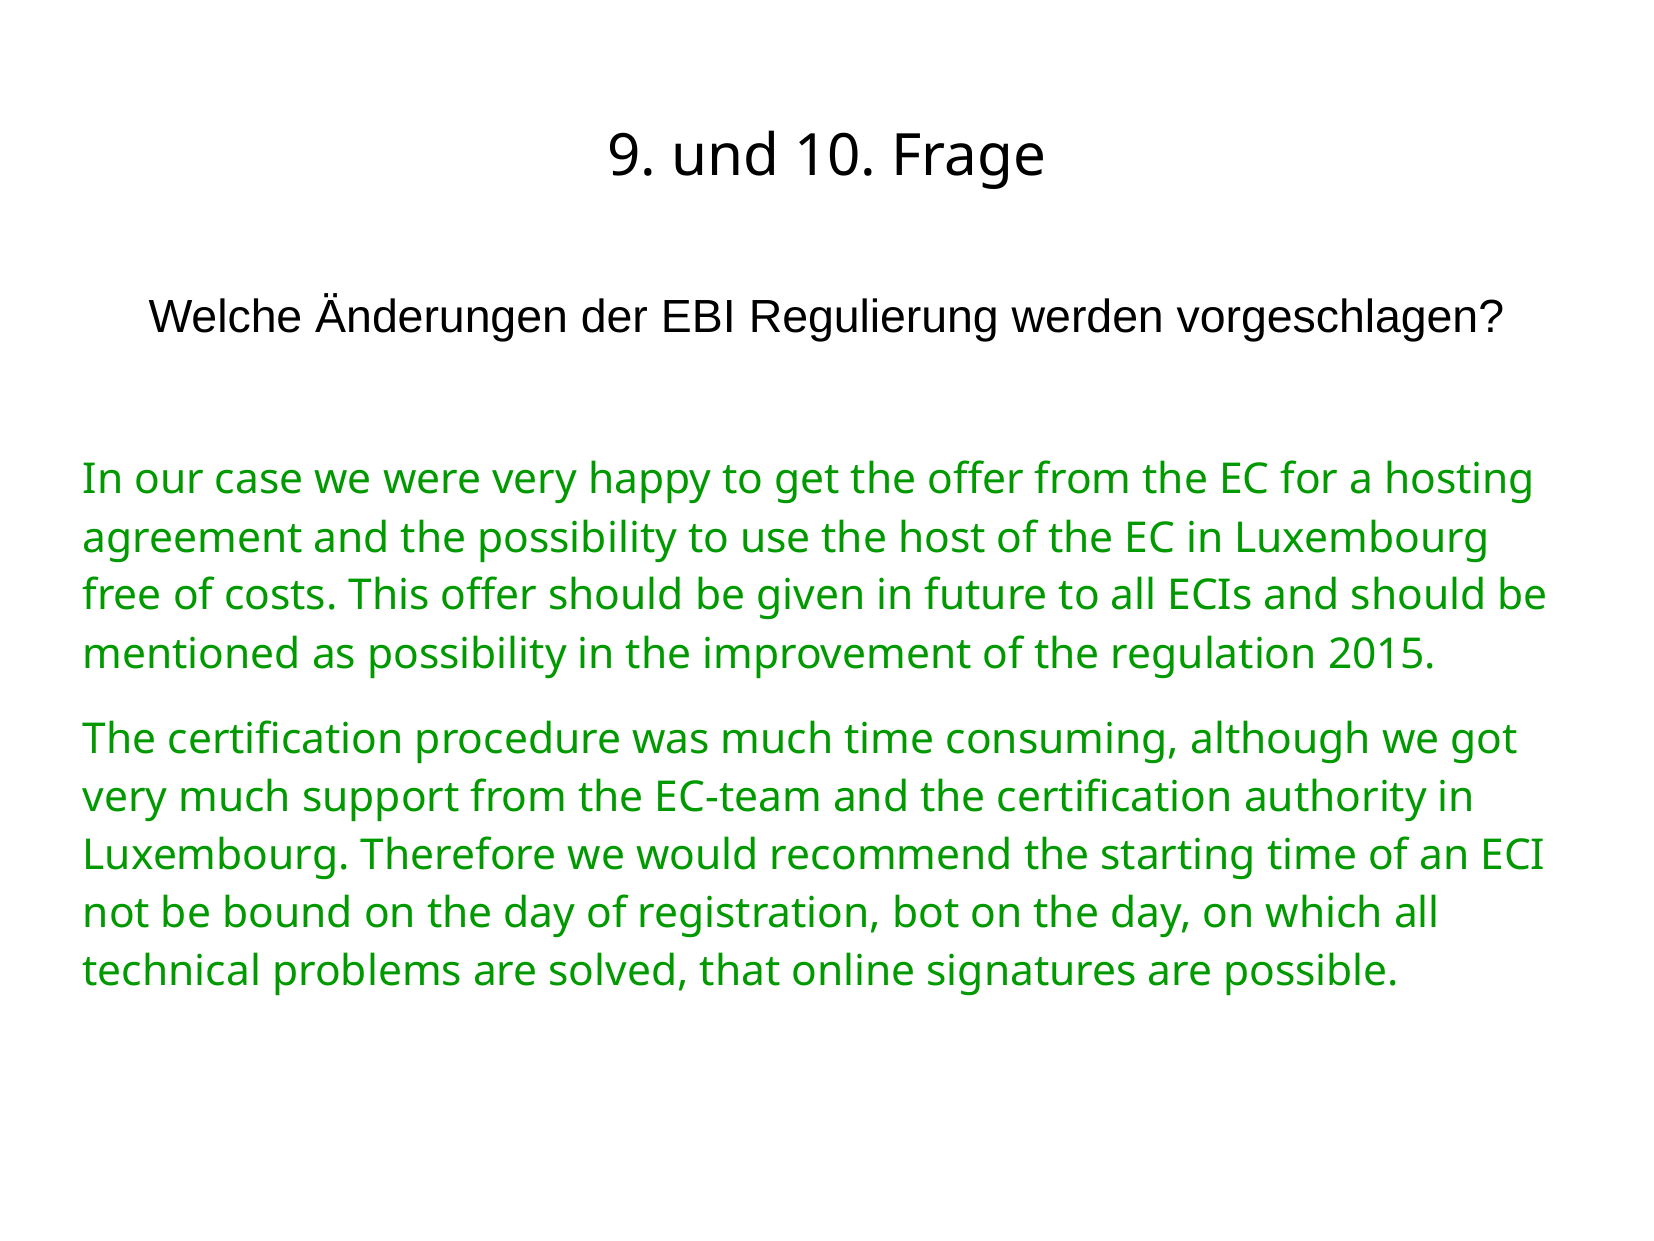

# 9. und 10. Frage
Welche Änderungen der EBI Regulierung werden vorgeschlagen?
In our case we were very happy to get the offer from the EC for a hosting agreement and the possibility to use the host of the EC in Luxembourg free of costs. This offer should be given in future to all ECIs and should be mentioned as possibility in the improvement of the regulation 2015.
The certification procedure was much time consuming, although we got very much support from the EC-team and the certification authority in Luxembourg. Therefore we would recommend the starting time of an ECI not be bound on the day of registration, bot on the day, on which all technical problems are solved, that online signatures are possible.